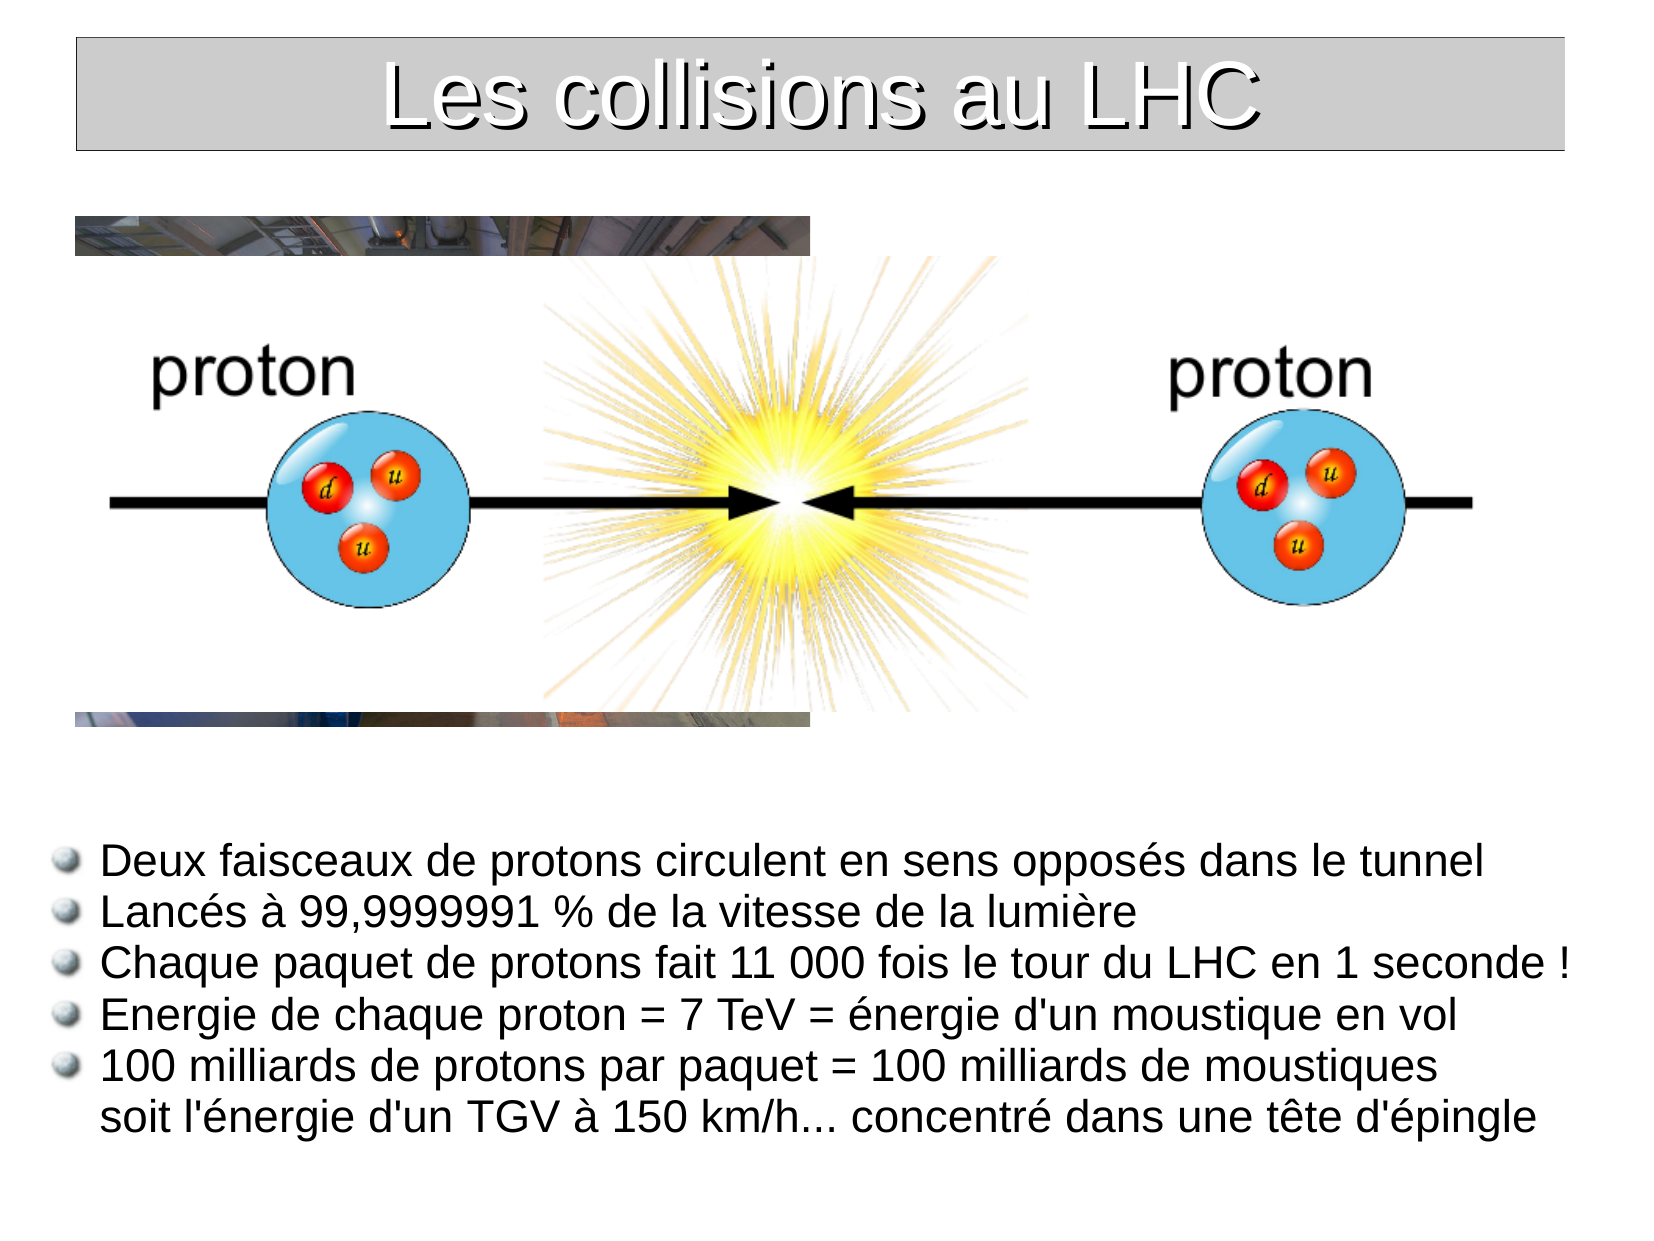

# Les collisions au LHC
 Deux faisceaux de protons circulent en sens opposés dans le tunnel
 Lancés à 99,9999991 % de la vitesse de la lumière
 Chaque paquet de protons fait 11 000 fois le tour du LHC en 1 seconde !
 Energie de chaque proton = 7 TeV = énergie d'un moustique en vol
 100 milliards de protons par paquet = 100 milliards de moustiques
 soit l'énergie d'un TGV à 150 km/h... concentré dans une tête d'épingle